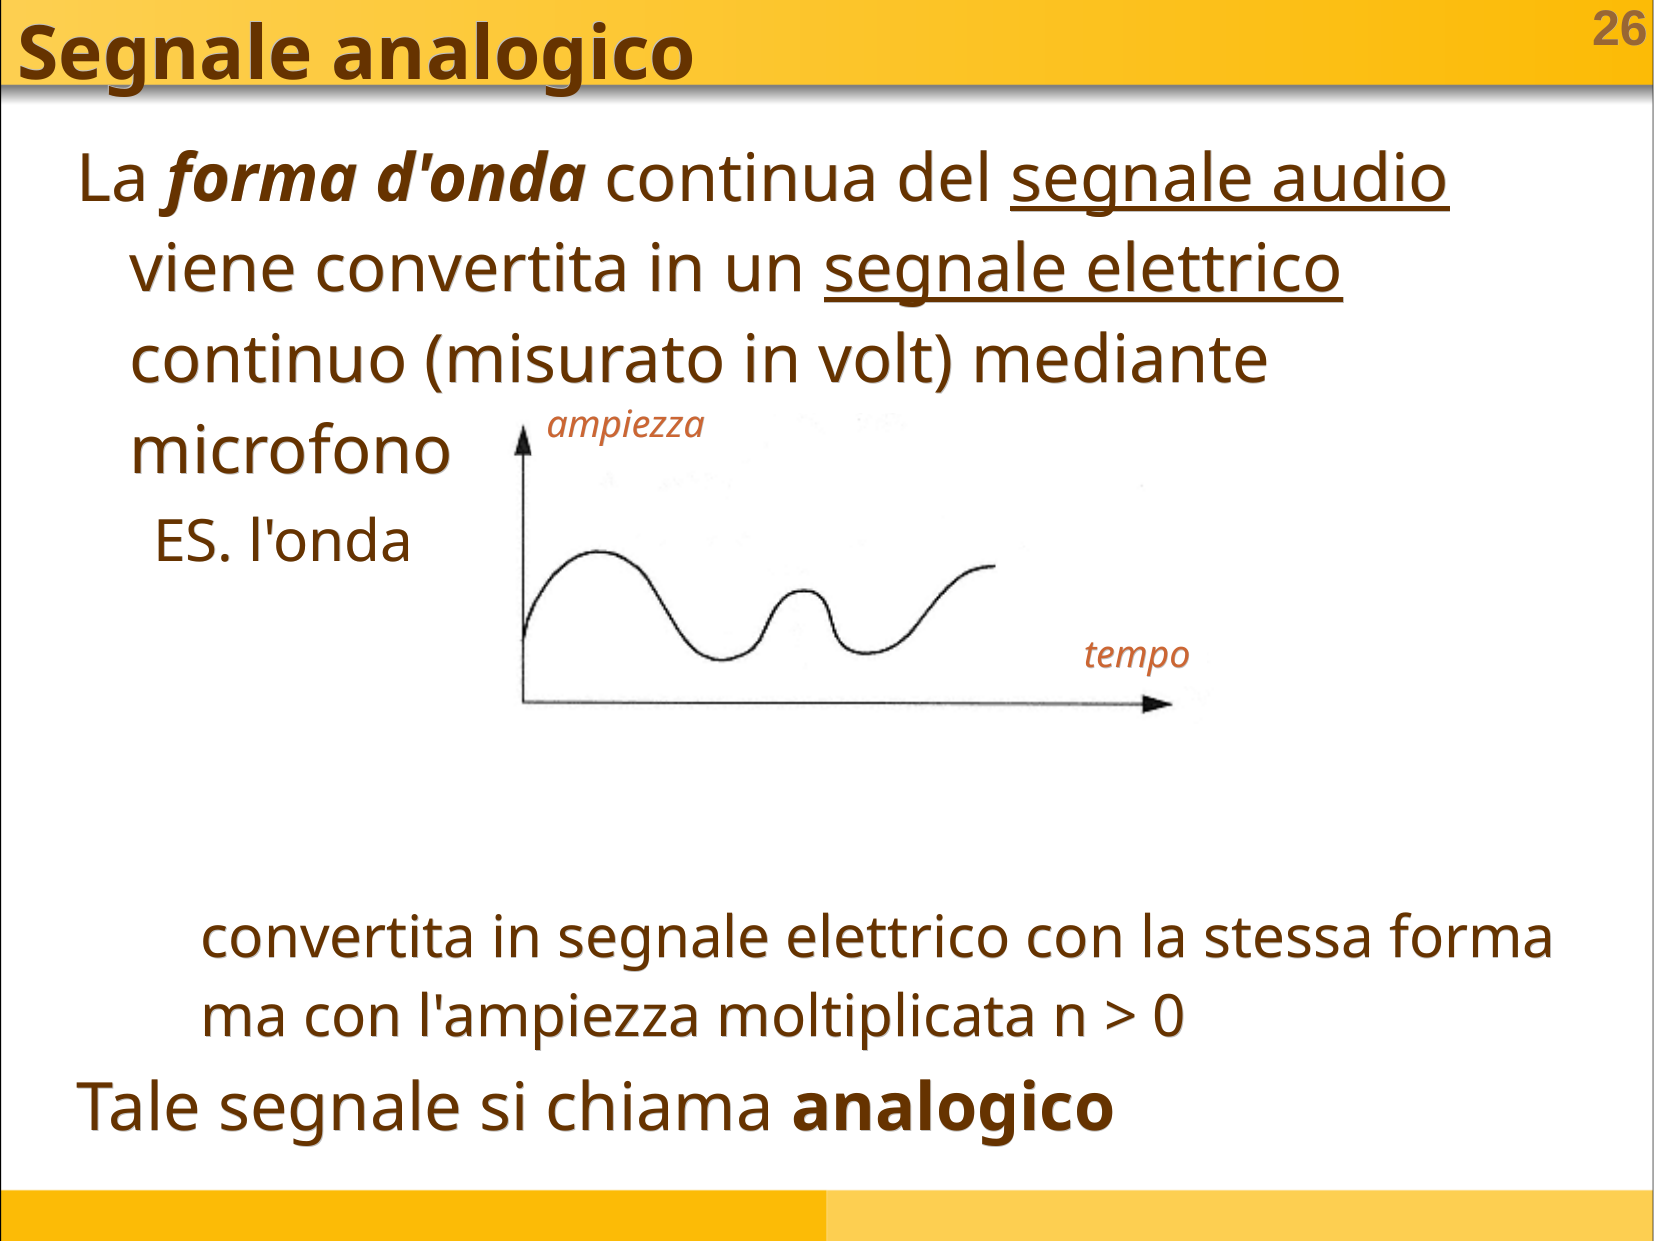

26
# Segnale analogico
La forma d'onda continua del segnale audio viene convertita in un segnale elettrico continuo (misurato in volt) mediante microfono
ES. l'onda
convertita in segnale elettrico con la stessa forma ma con l'ampiezza moltiplicata n > 0
Tale segnale si chiama analogico
ampiezza
tempo